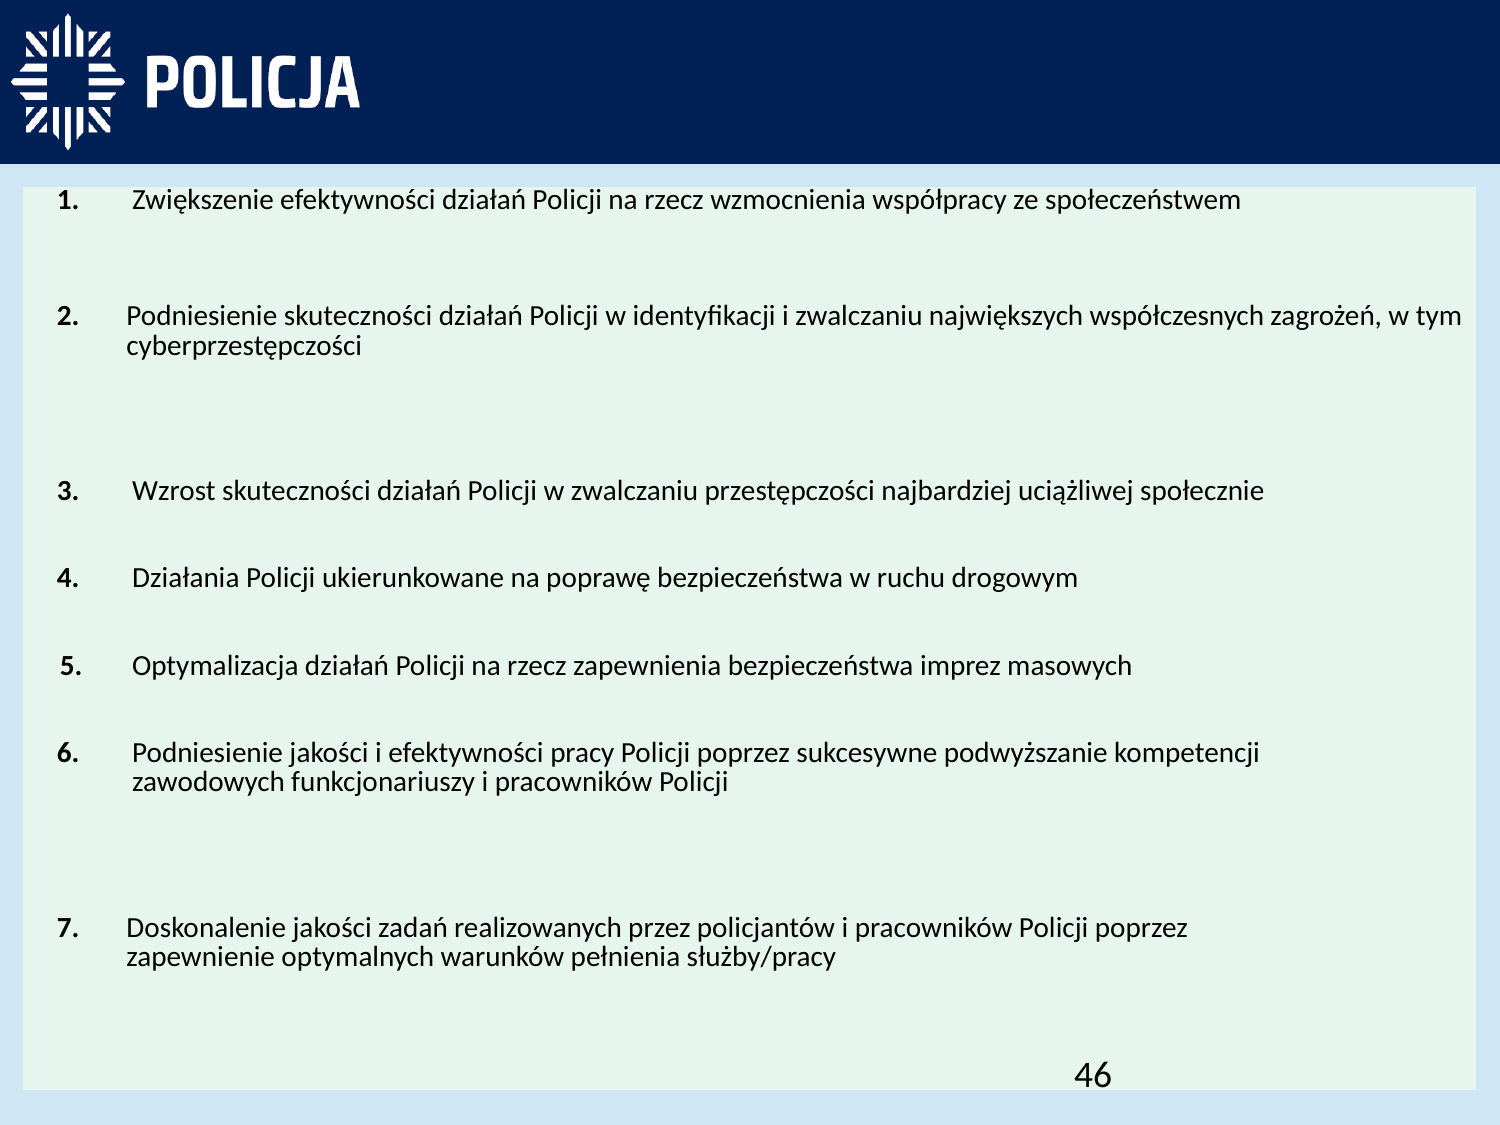

| 1. | Zwiększenie efektywności działań Policji na rzecz wzmocnienia współpracy ze społeczeństwem |
| --- | --- |
| 2. | Podniesienie skuteczności działań Policji w identyfikacji i zwalczaniu największych współczesnych zagrożeń, w tym cyberprzestępczości |
| 3. | Wzrost skuteczności działań Policji w zwalczaniu przestępczości najbardziej uciążliwej społecznie |
| 4. | Działania Policji ukierunkowane na poprawę bezpieczeństwa w ruchu drogowym |
| 5. | Optymalizacja działań Policji na rzecz zapewnienia bezpieczeństwa imprez masowych |
| 6. | Podniesienie jakości i efektywności pracy Policji poprzez sukcesywne podwyższanie kompetencji zawodowych funkcjonariuszy i pracowników Policji |
| 7. | Doskonalenie jakości zadań realizowanych przez policjantów i pracowników Policji poprzez zapewnienie optymalnych warunków pełnienia służby/pracy |